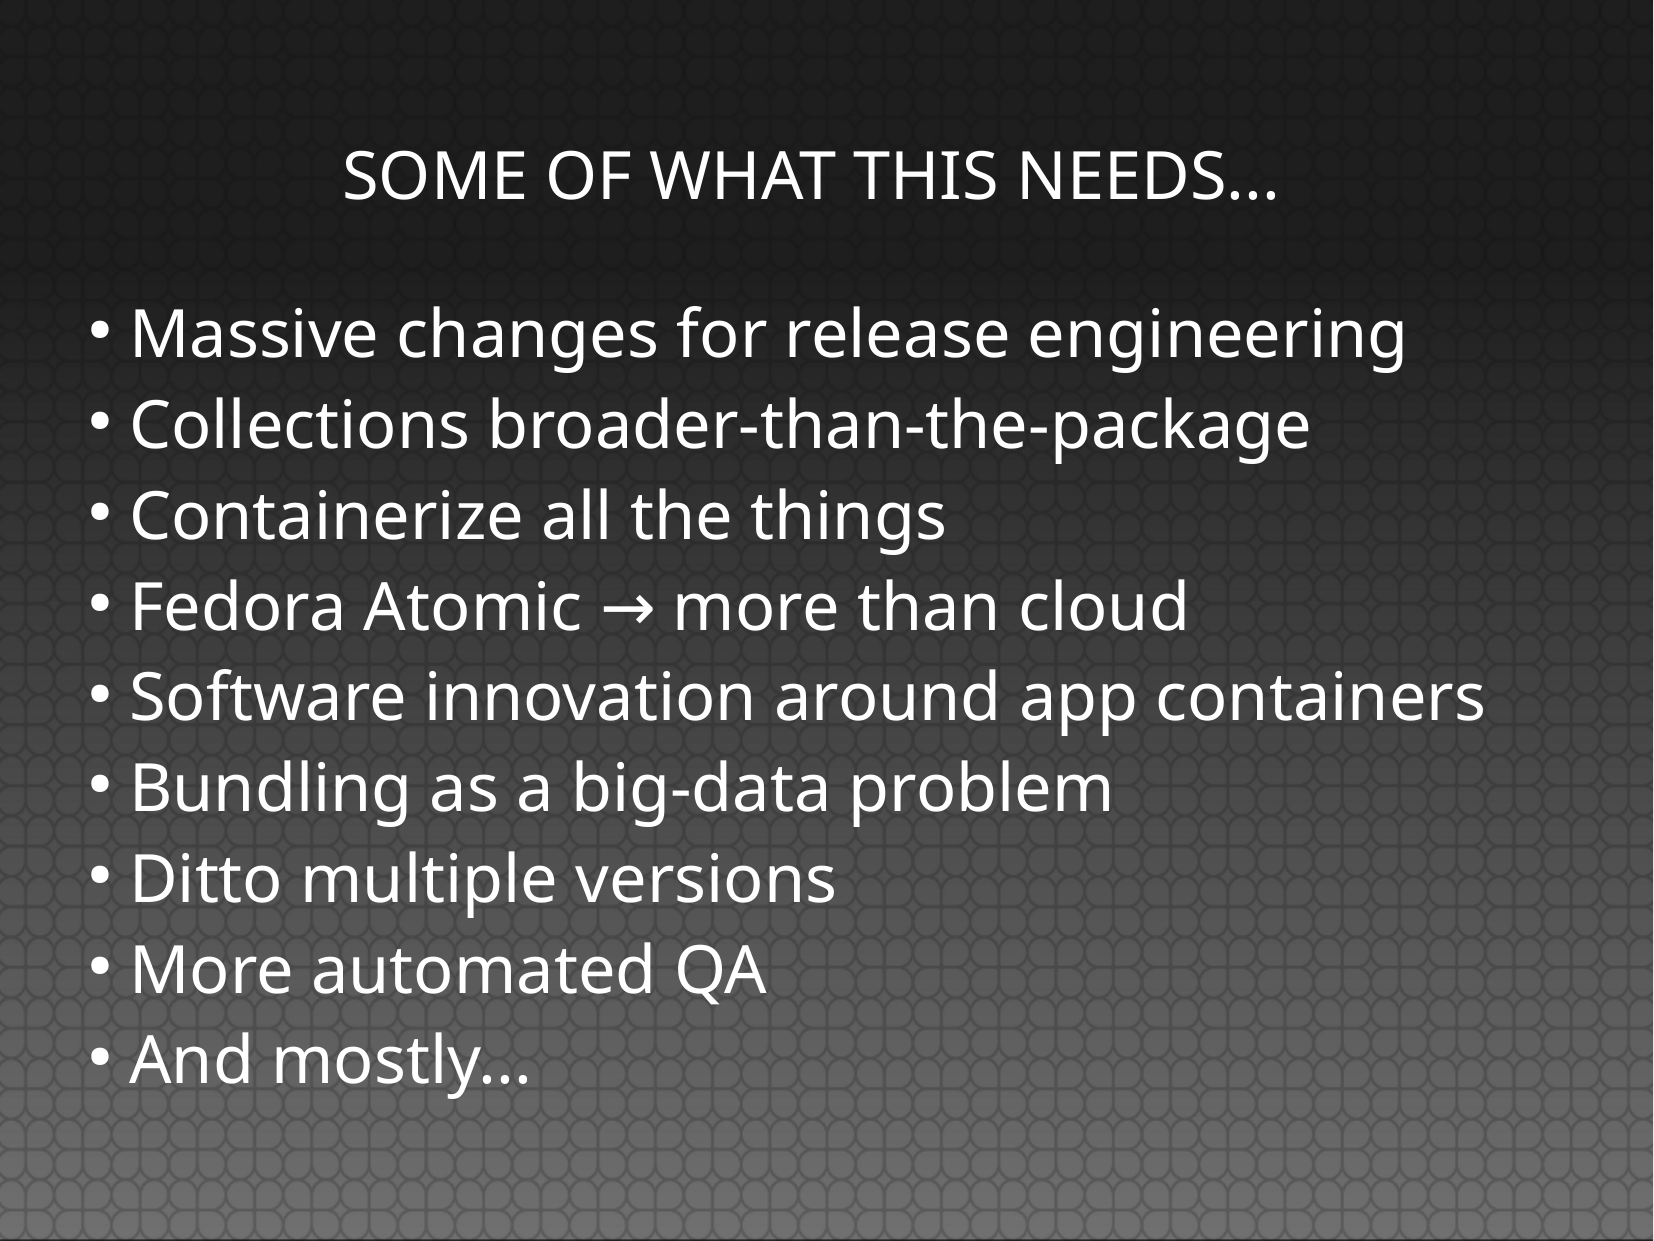

SOME OF WHAT THIS NEEDS...
 Massive changes for release engineering
 Collections broader-than-the-package
 Containerize all the things
 Fedora Atomic → more than cloud
 Software innovation around app containers
 Bundling as a big-data problem
 Ditto multiple versions
 More automated QA
 And mostly...
#